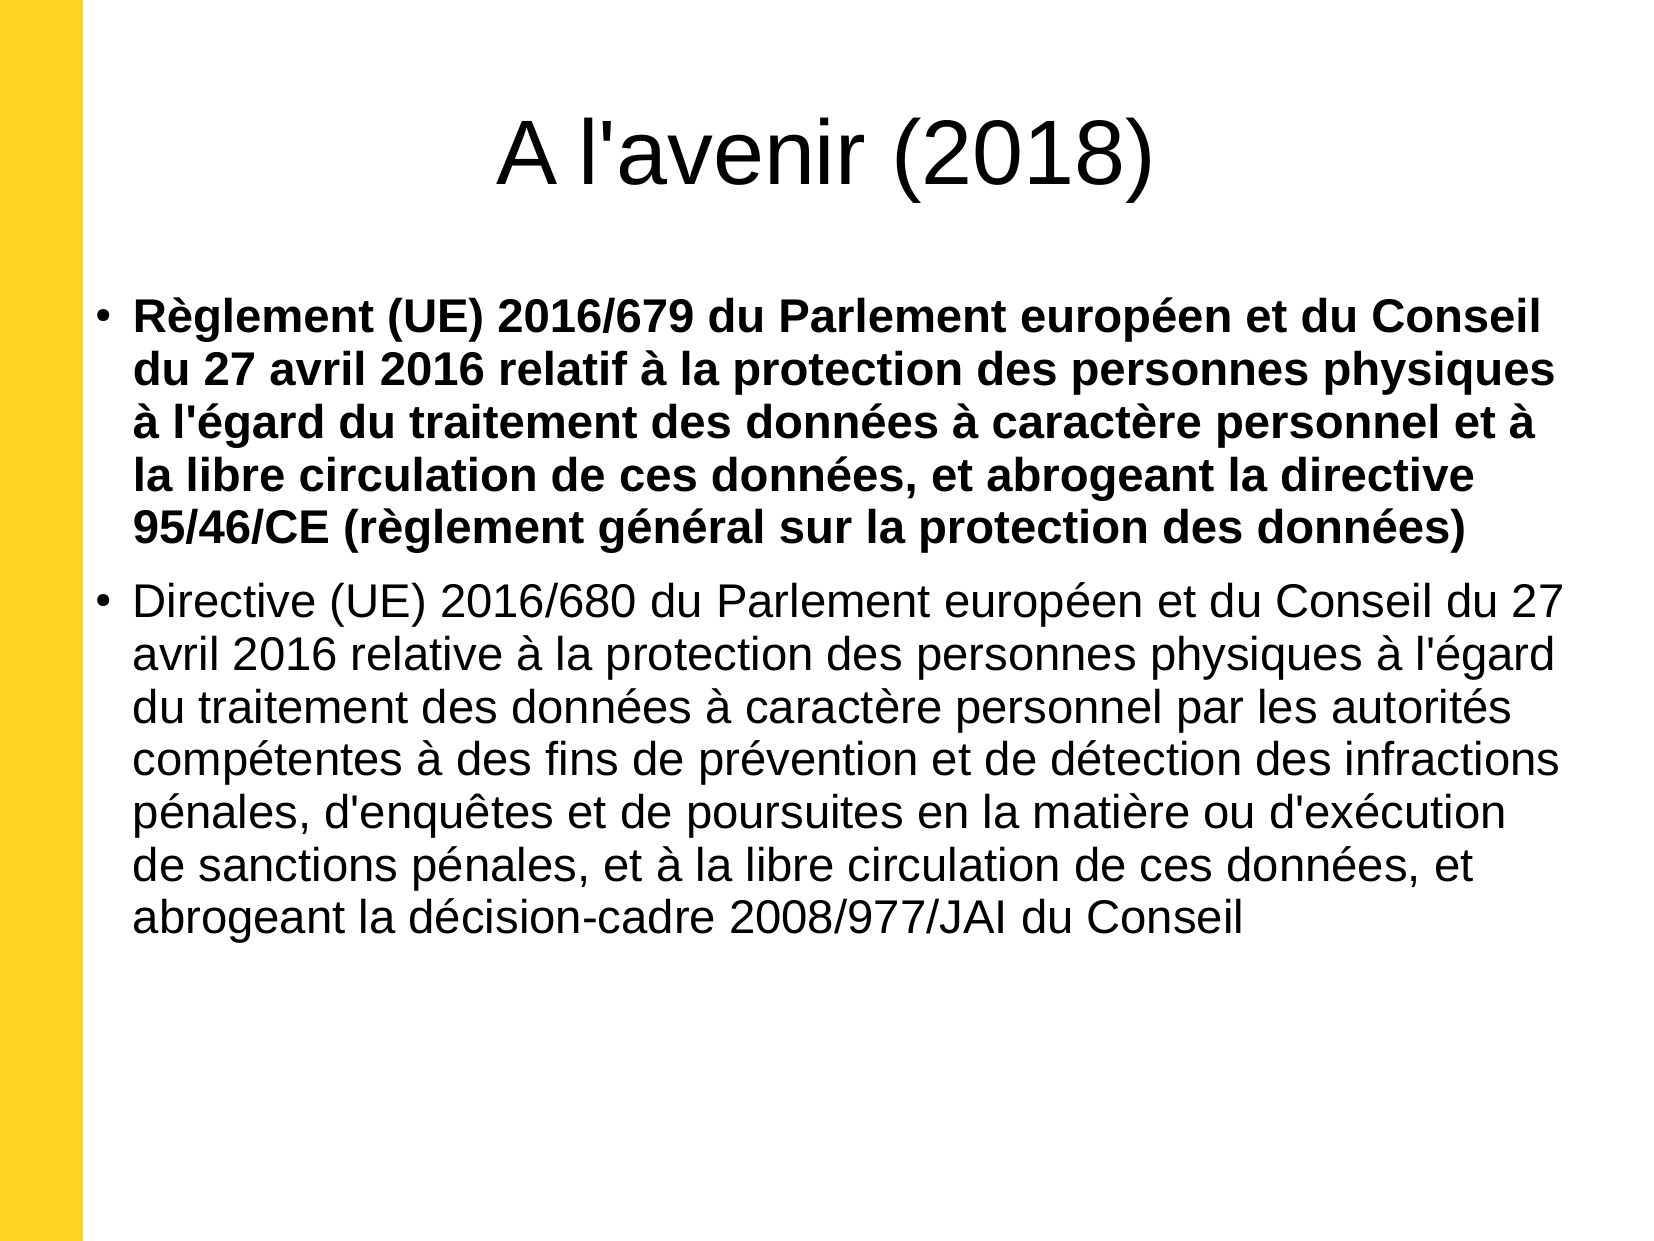

# A l'avenir (2018)
Règlement (UE) 2016/679 du Parlement européen et du Conseil du 27 avril 2016 relatif à la protection des personnes physiques à l'égard du traitement des données à caractère personnel et à la libre circulation de ces données, et abrogeant la directive 95/46/CE (règlement général sur la protection des données)
Directive (UE) 2016/680 du Parlement européen et du Conseil du 27 avril 2016 relative à la protection des personnes physiques à l'égard du traitement des données à caractère personnel par les autorités compétentes à des fins de prévention et de détection des infractions pénales, d'enquêtes et de poursuites en la matière ou d'exécution de sanctions pénales, et à la libre circulation de ces données, et abrogeant la décision-cadre 2008/977/JAI du Conseil